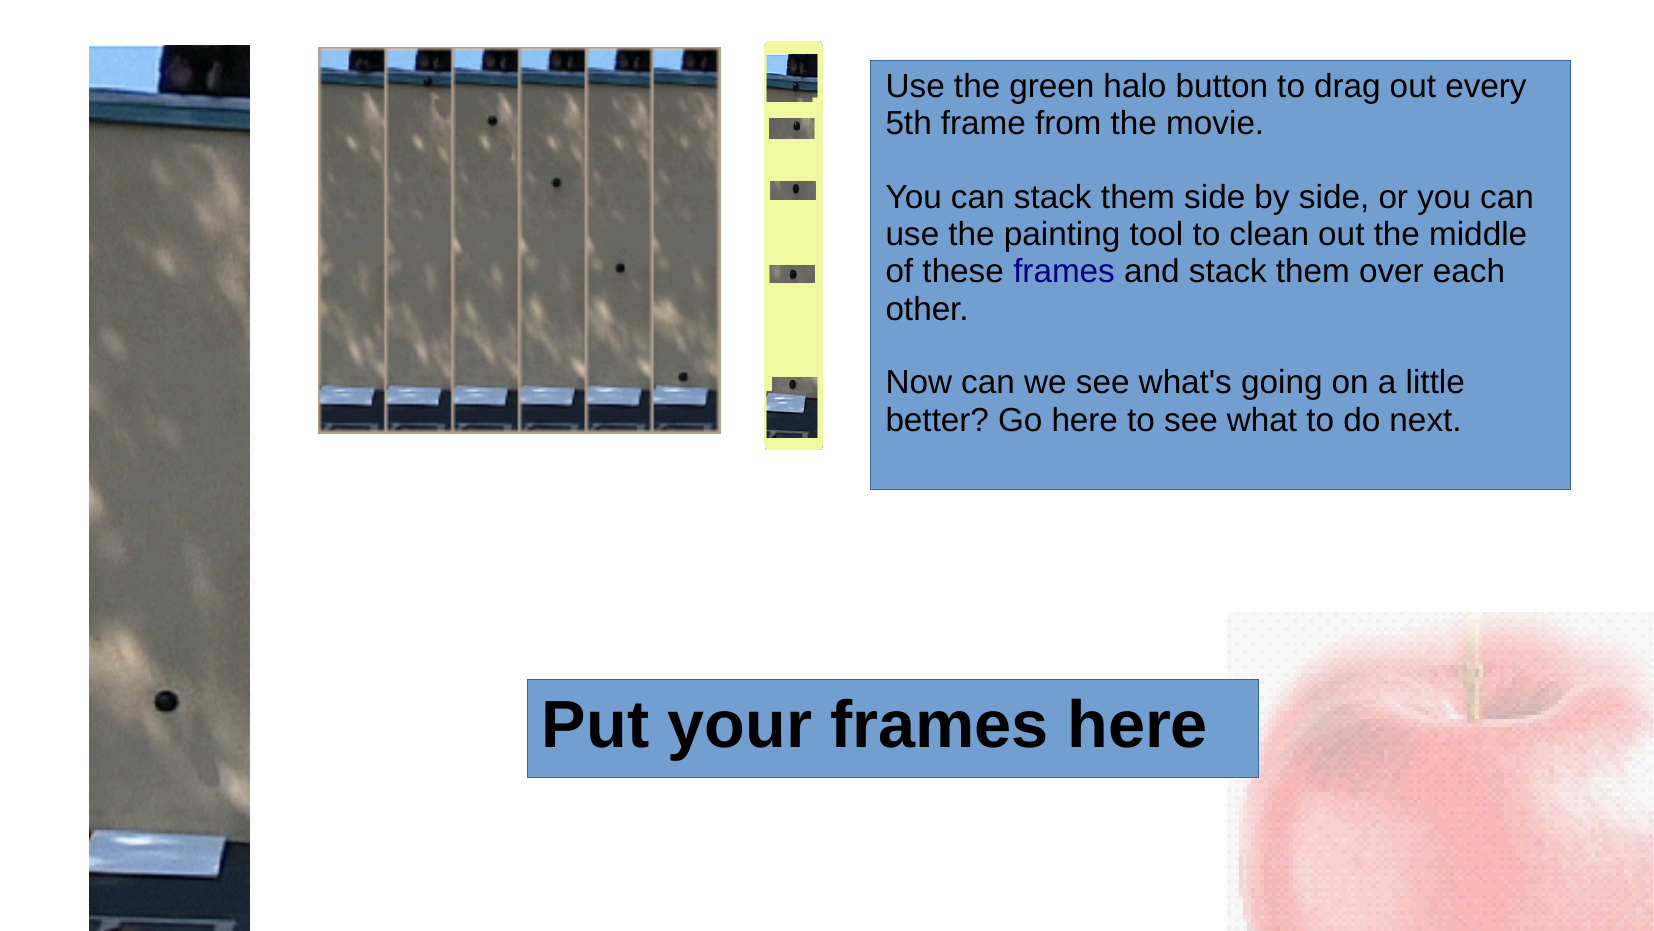

Use the green halo button to drag out every 5th frame from the movie.
You can stack them side by side, or you can use the painting tool to clean out the middle of these frames and stack them over each other.
Now can we see what's going on a little better? Go here to see what to do next.
Put your frames here